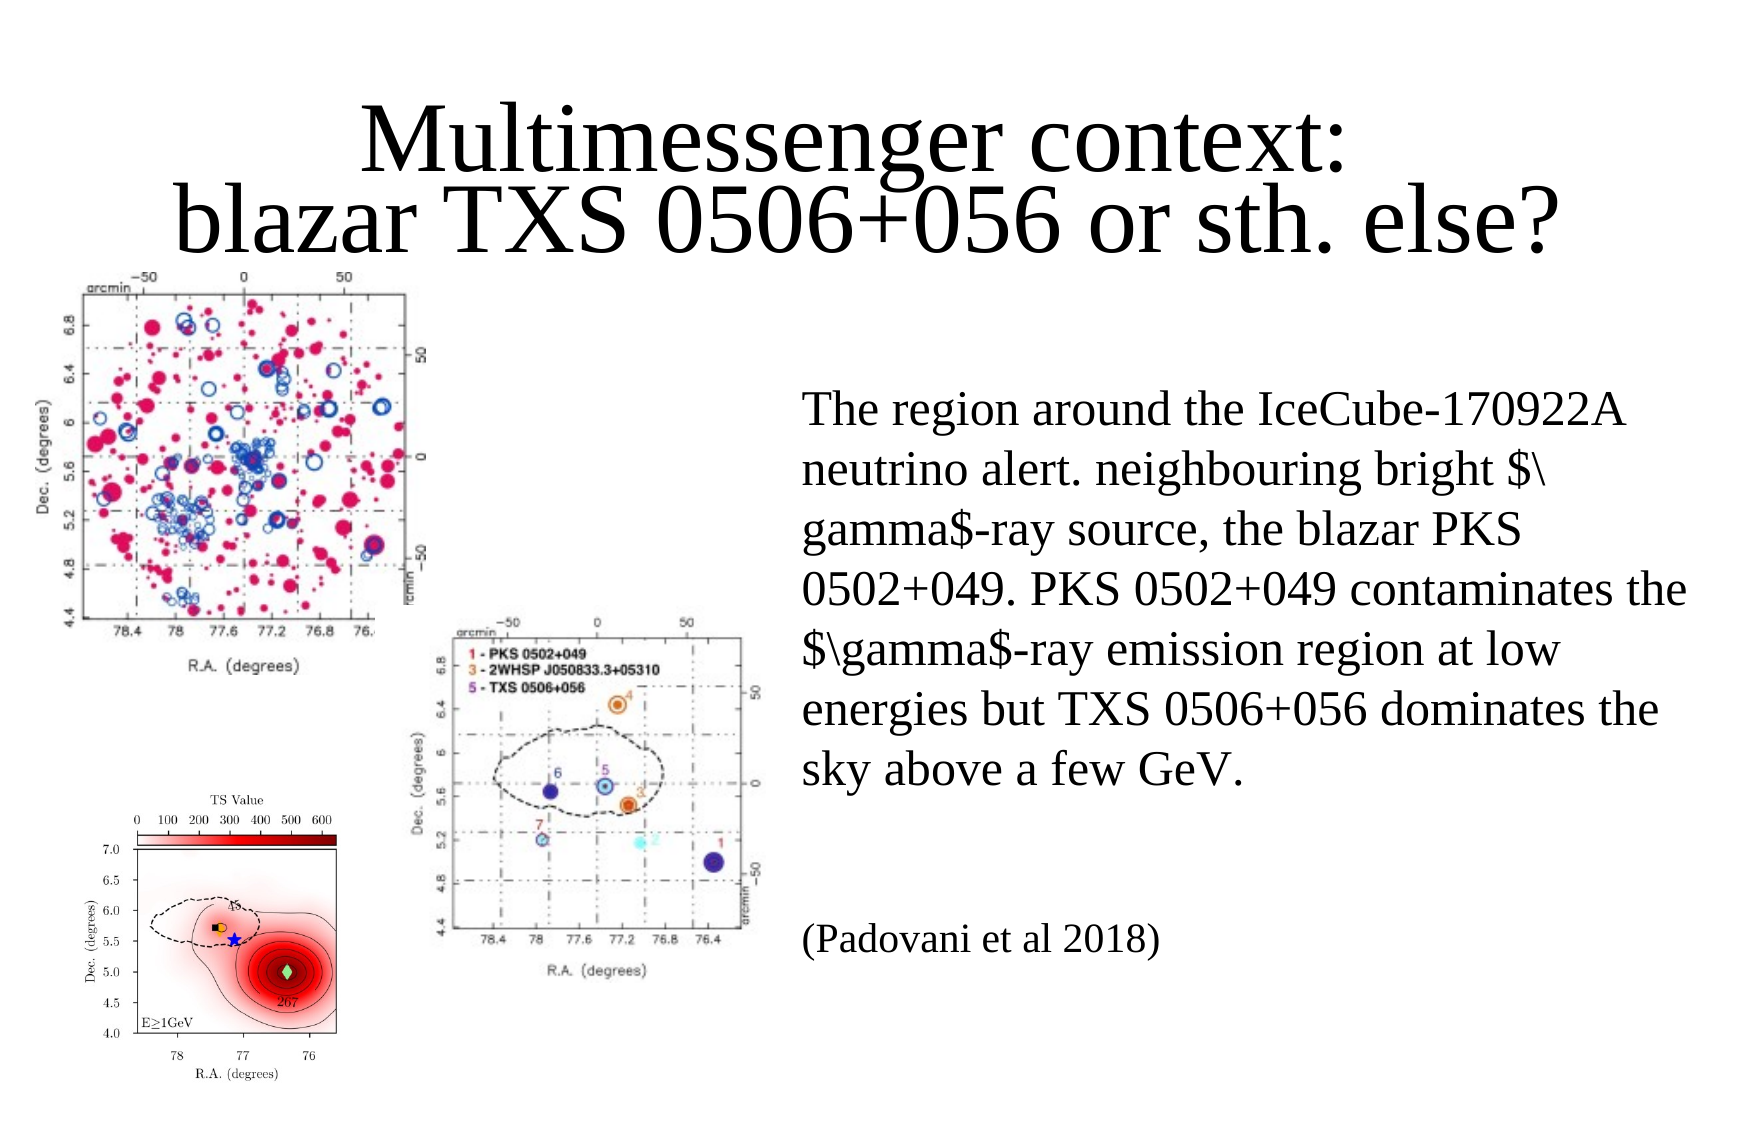

# Multimessenger context: blazar TXS 0506+056 or sth. else?
The region around the IceCube-170922A neutrino alert. neighbouring bright $\gamma$-ray source, the blazar PKS 0502+049. PKS 0502+049 contaminates the $\gamma$-ray emission region at low energies but TXS 0506+056 dominates the sky above a few GeV.
(Padovani et al 2018)